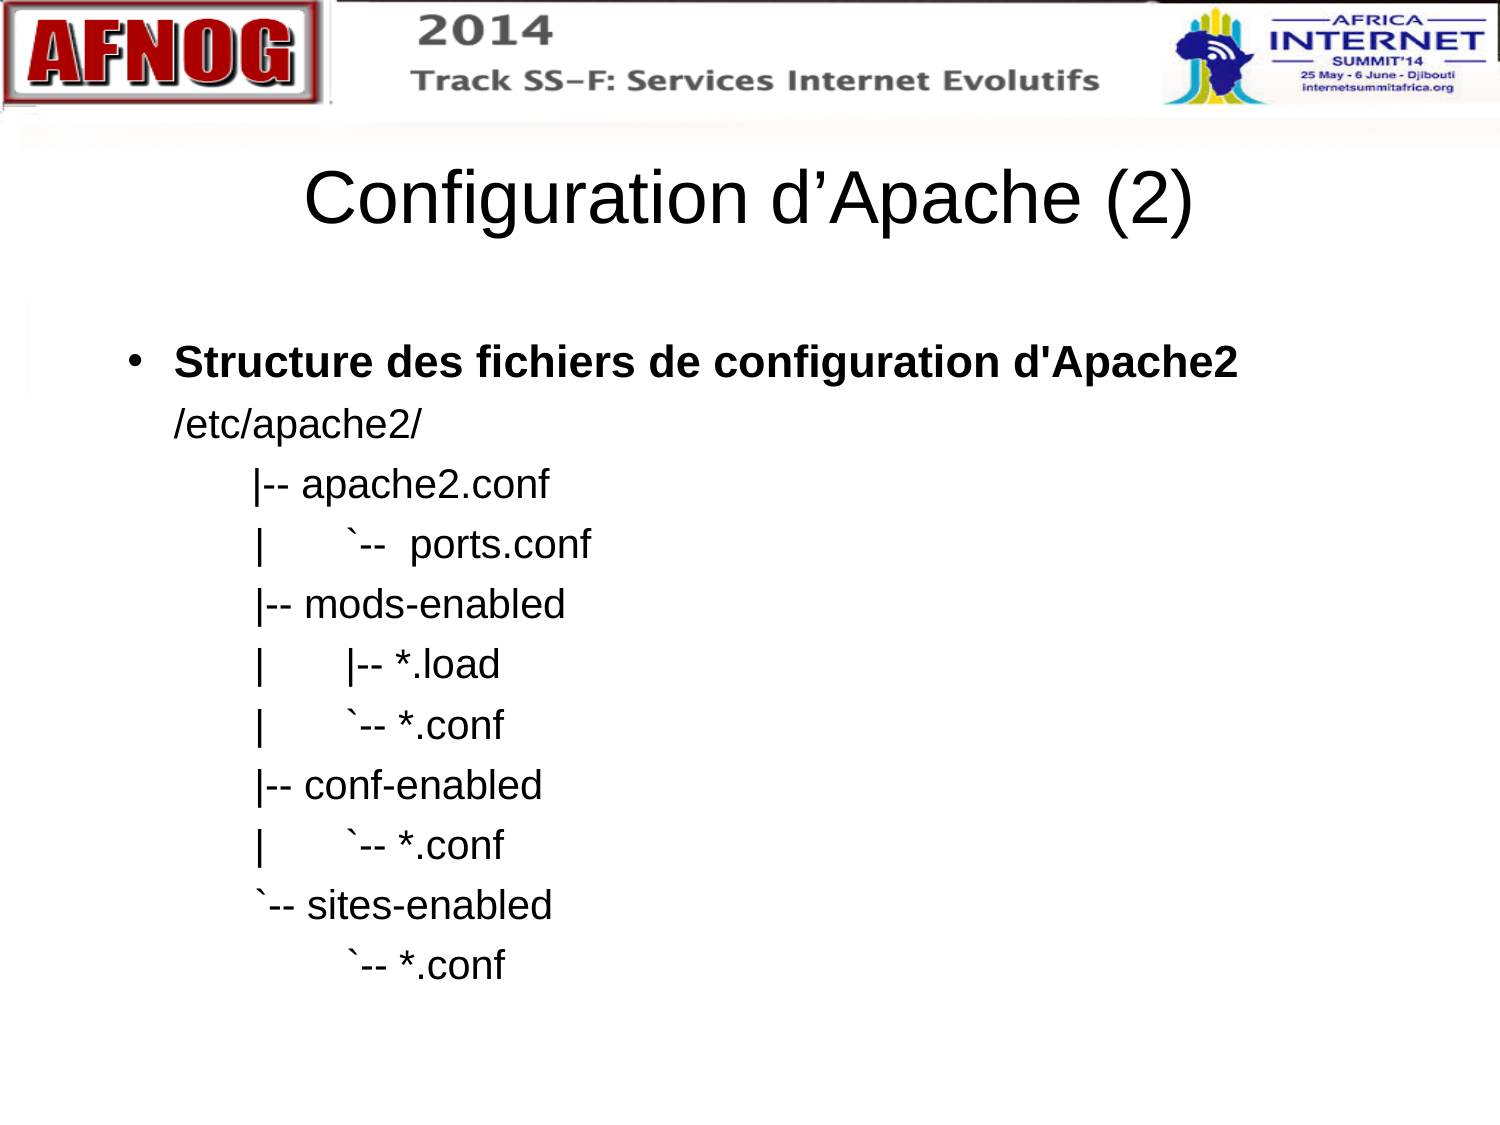

# Configuration d’Apache (2)
Structure des fichiers de configuration d'Apache2
/etc/apache2/
 						|-- apache2.conf
 | `-- ports.conf
 |-- mods-enabled
 | |-- *.load
 | `-- *.conf
 |-- conf-enabled
 | `-- *.conf
 `-- sites-enabled
 `-- *.conf
18